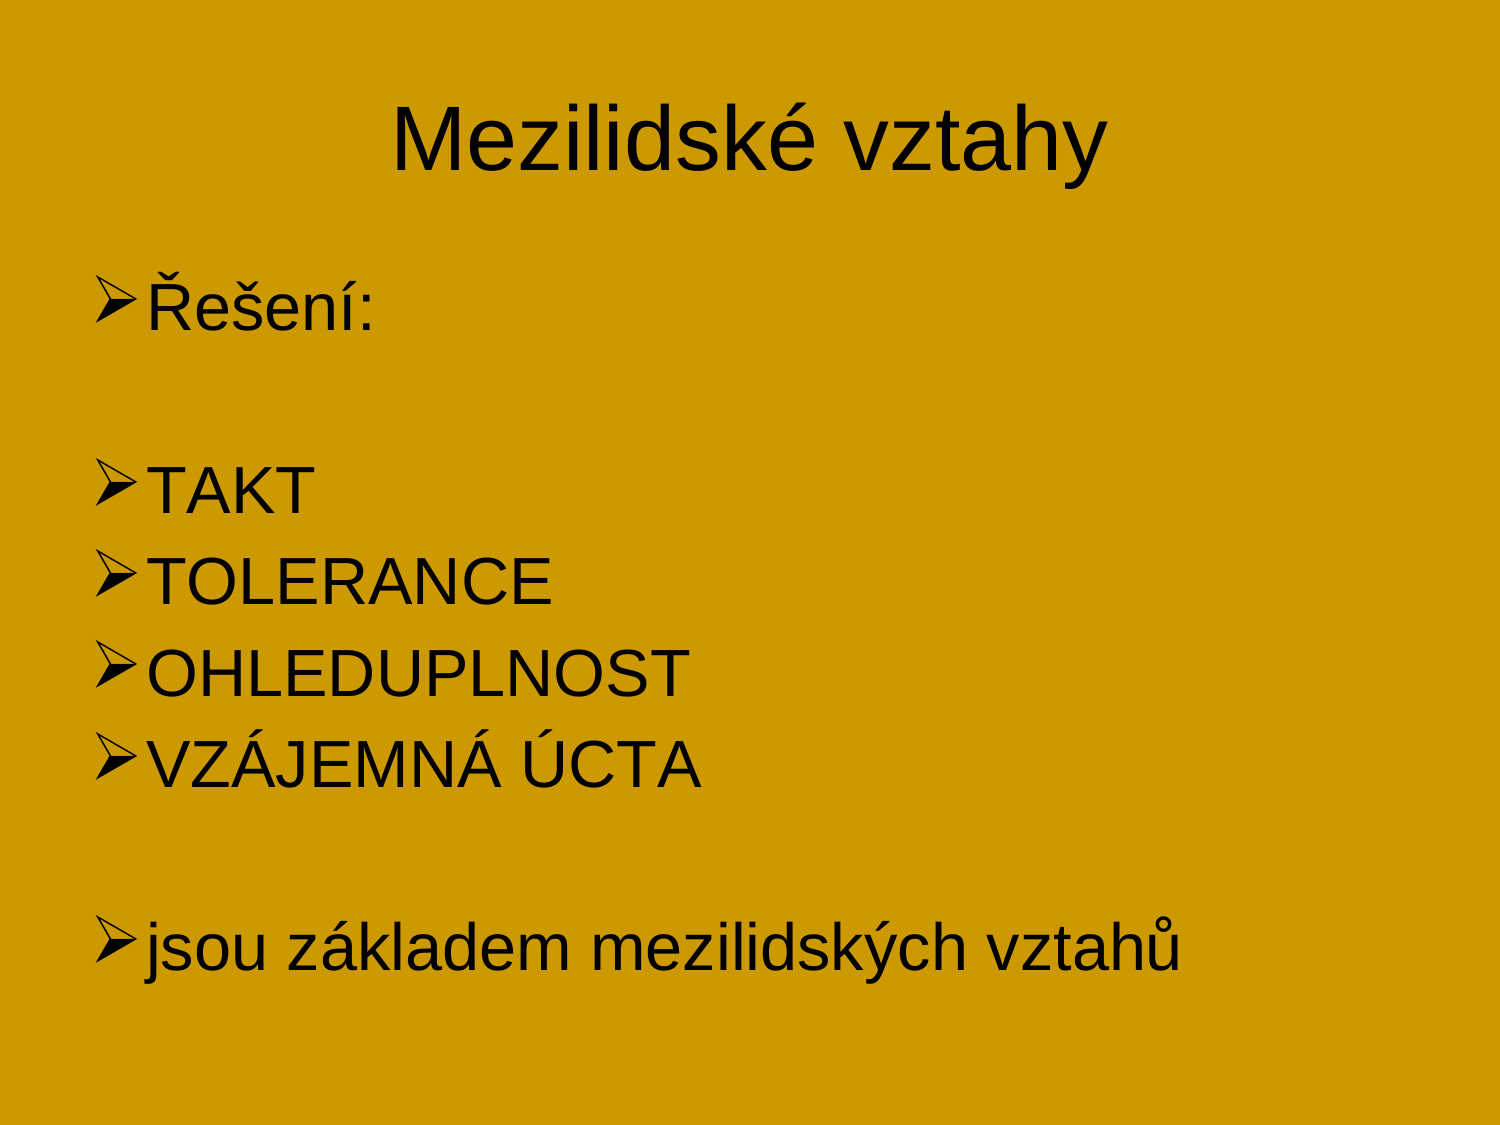

# Mezilidské vztahy
Řešení:
TAKT
TOLERANCE
OHLEDUPLNOST
VZÁJEMNÁ ÚCTA
jsou základem mezilidských vztahů